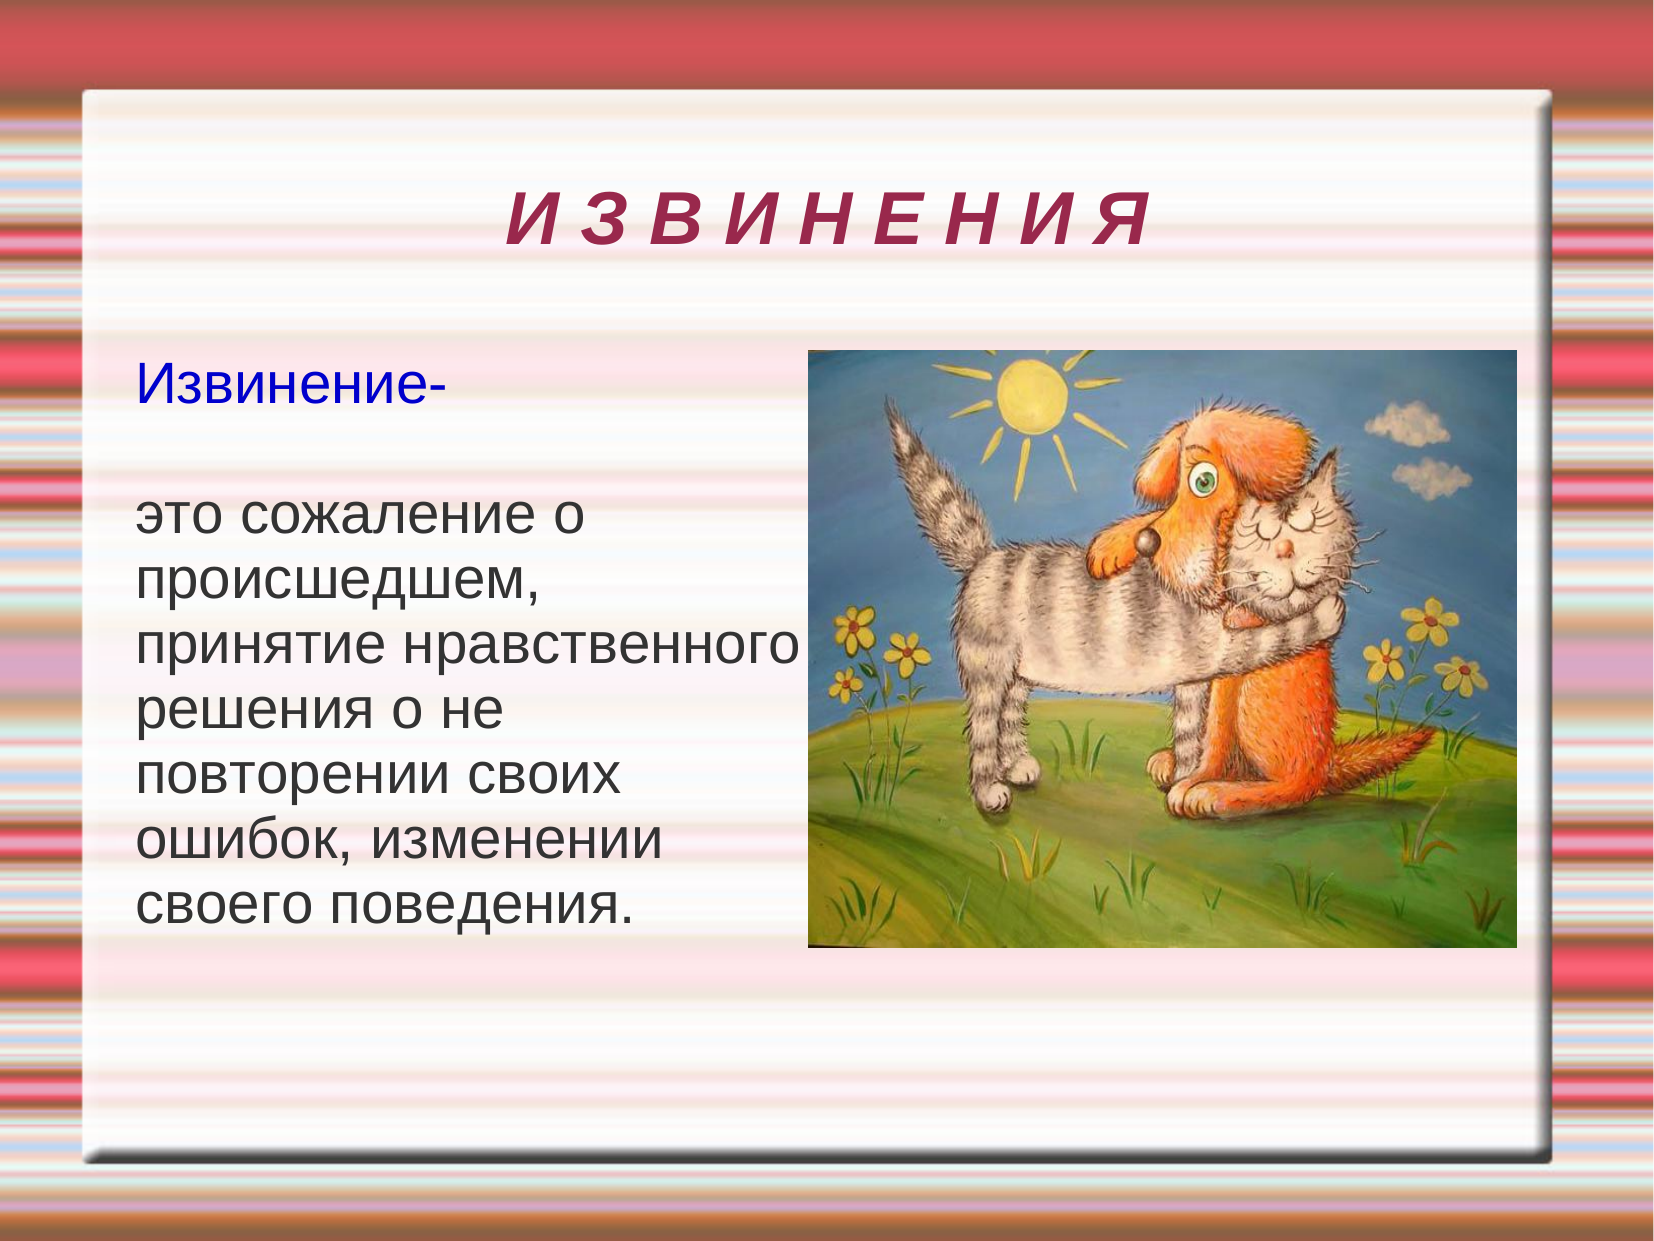

# И З В И Н Е Н И Я
Извинение-
это сожаление о происшедшем, принятие нравственного решения о не повторении своих ошибок, изменении своего поведения.
ю